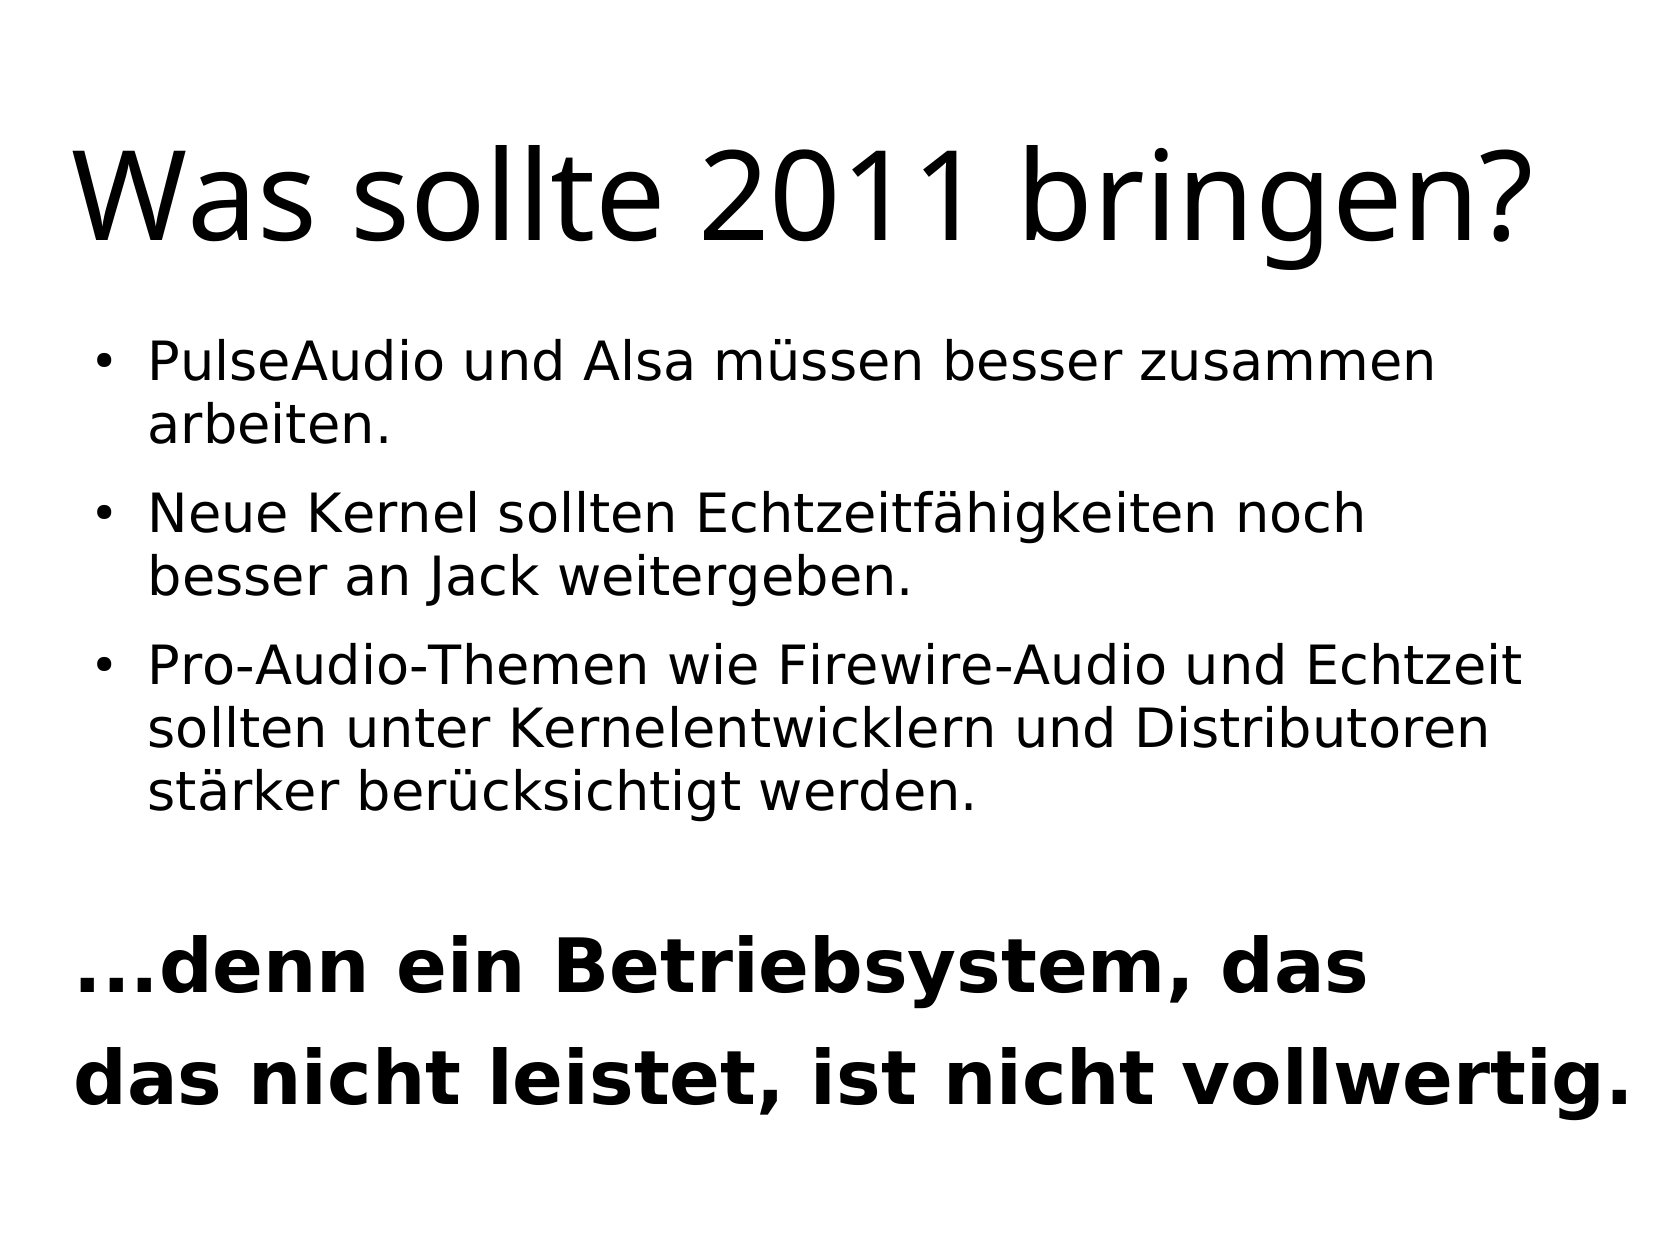

# Was sollte 2011 bringen?
PulseAudio und Alsa müssen besser zusammen arbeiten.
Neue Kernel sollten Echtzeitfähigkeiten noch besser an Jack weitergeben.
Pro-Audio-Themen wie Firewire-Audio und Echtzeit sollten unter Kernelentwicklern und Distributoren stärker berücksichtigt werden.
...denn ein Betriebsystem, das
das nicht leistet, ist nicht vollwertig.